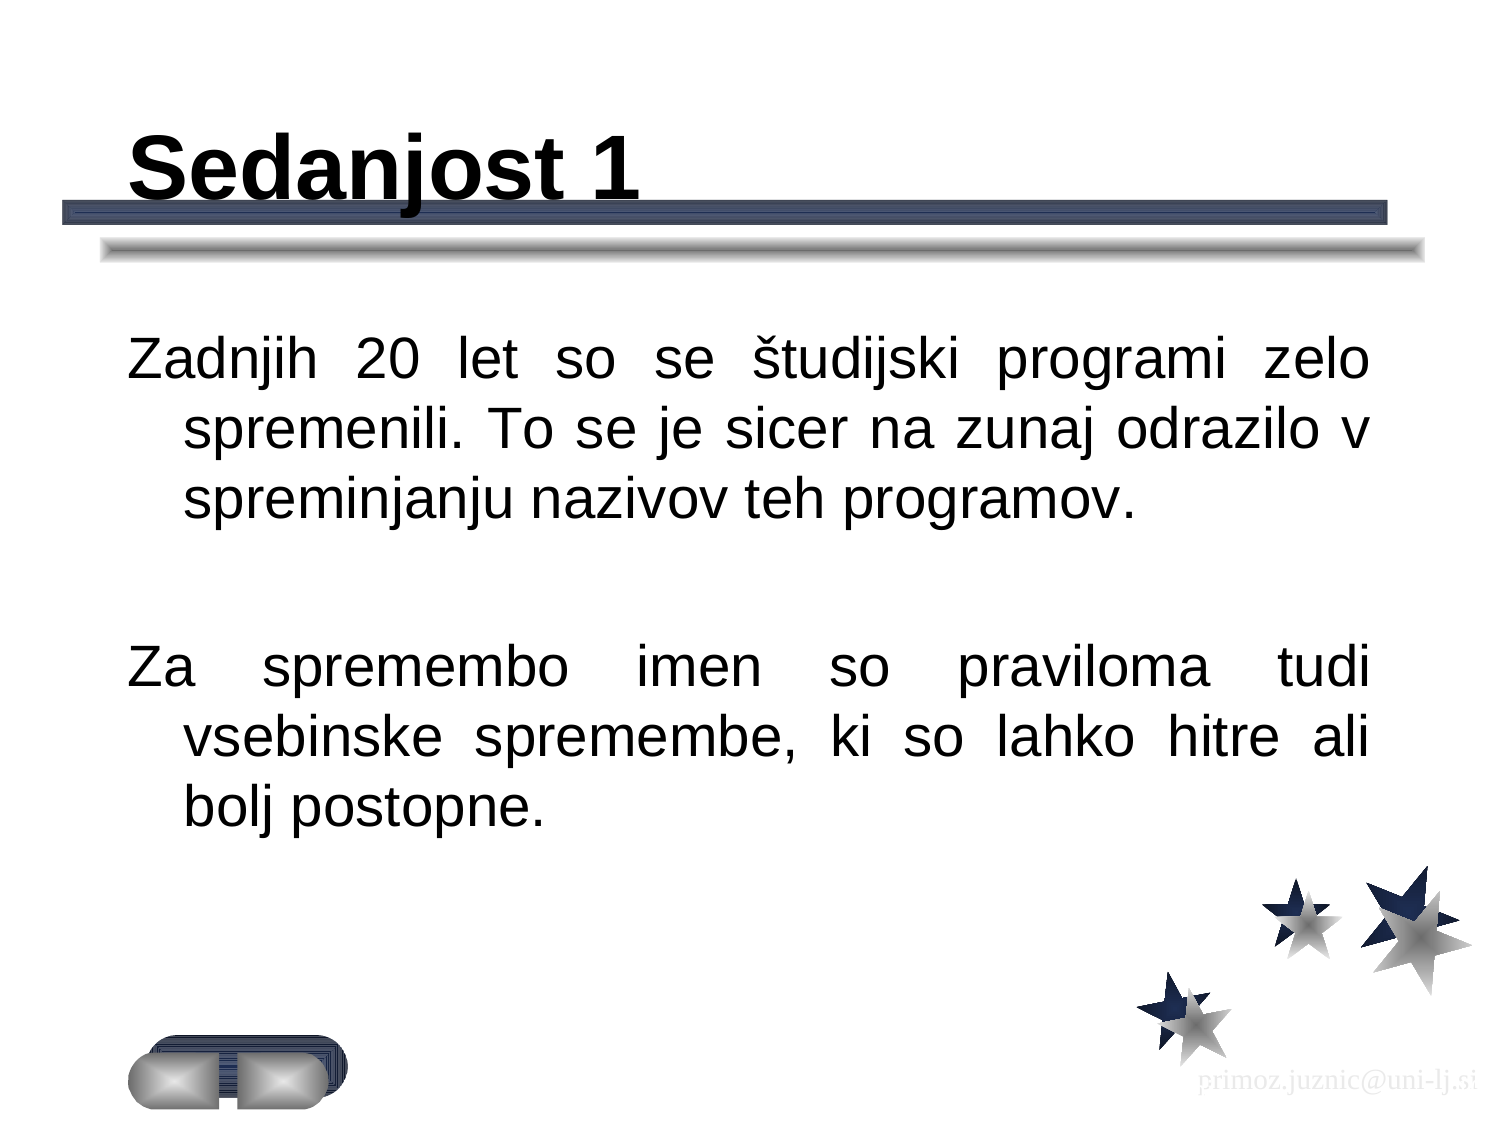

# Sedanjost 1
Zadnjih 20 let so se študijski programi zelo spremenili. To se je sicer na zunaj odrazilo v spreminjanju nazivov teh programov.
Za spremembo imen so praviloma tudi vsebinske spremembe, ki so lahko hitre ali bolj postopne.
Primoz Juznic, BINK, FF, Univerza v Ljubljani